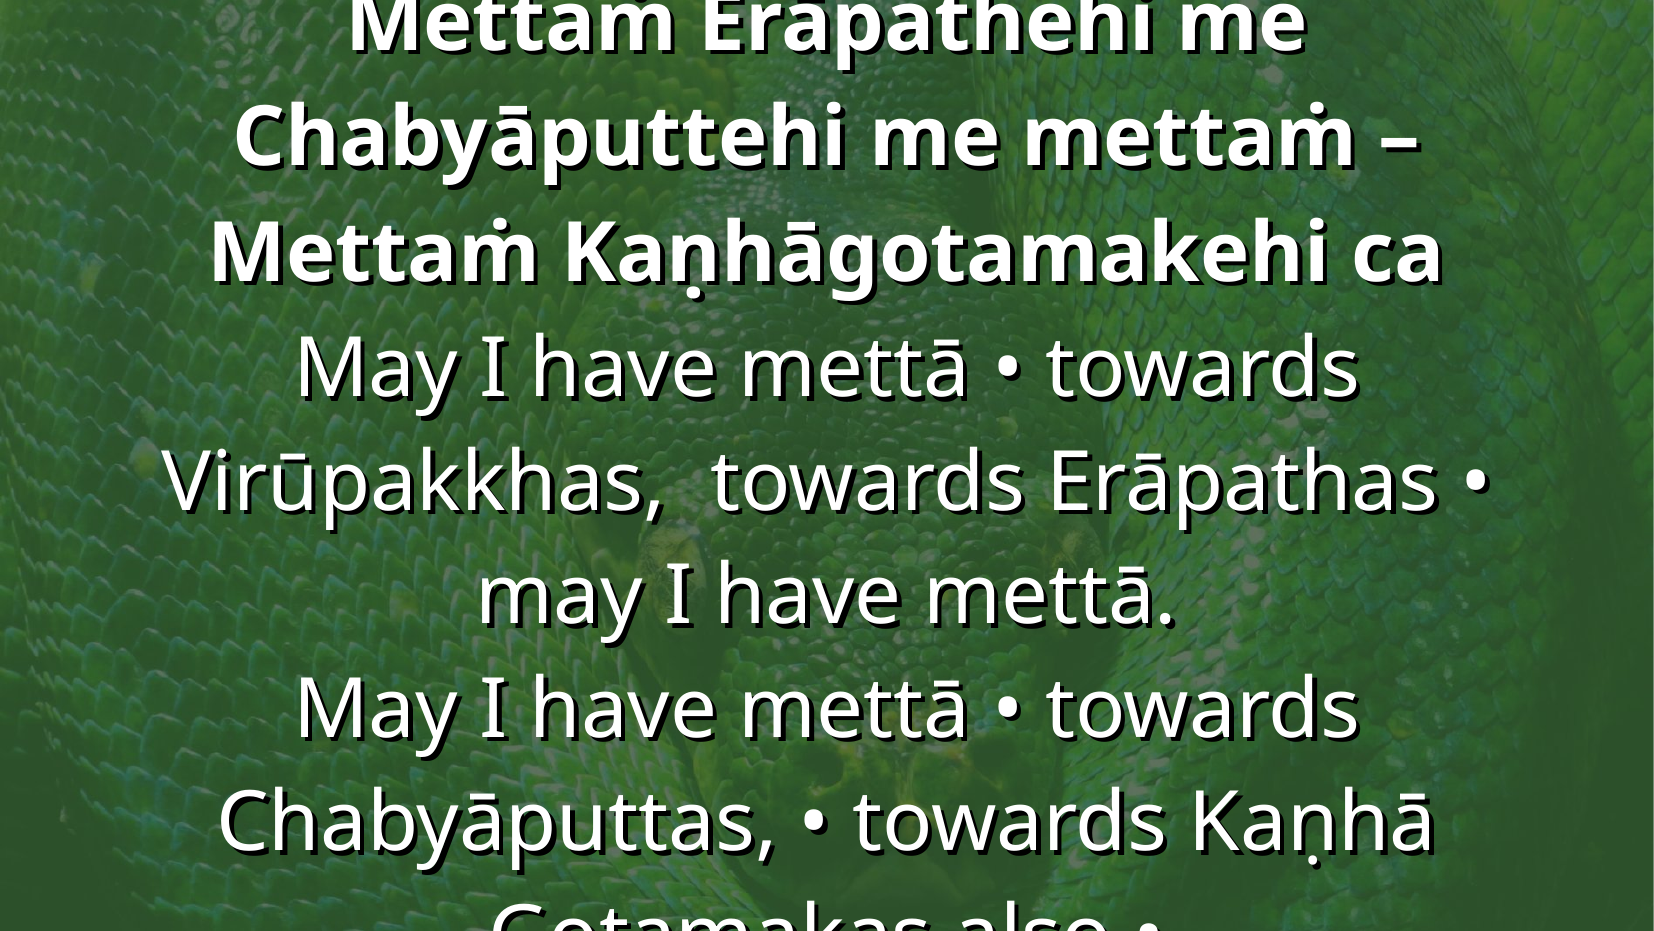

# 1. Virūpakkehi me mettaṁ –
Mettaṁ Erāpathehi me
Chabyāputtehi me mettaṁ –
Mettaṁ Kaṇhāgotamakehi ca
May I have mettā • towards Virūpakkhas, towards Erāpathas • may I have mettā.
May I have mettā • towards Chabyāputtas, • towards Kaṇhā Gotamak­as also •
may I have mettā.